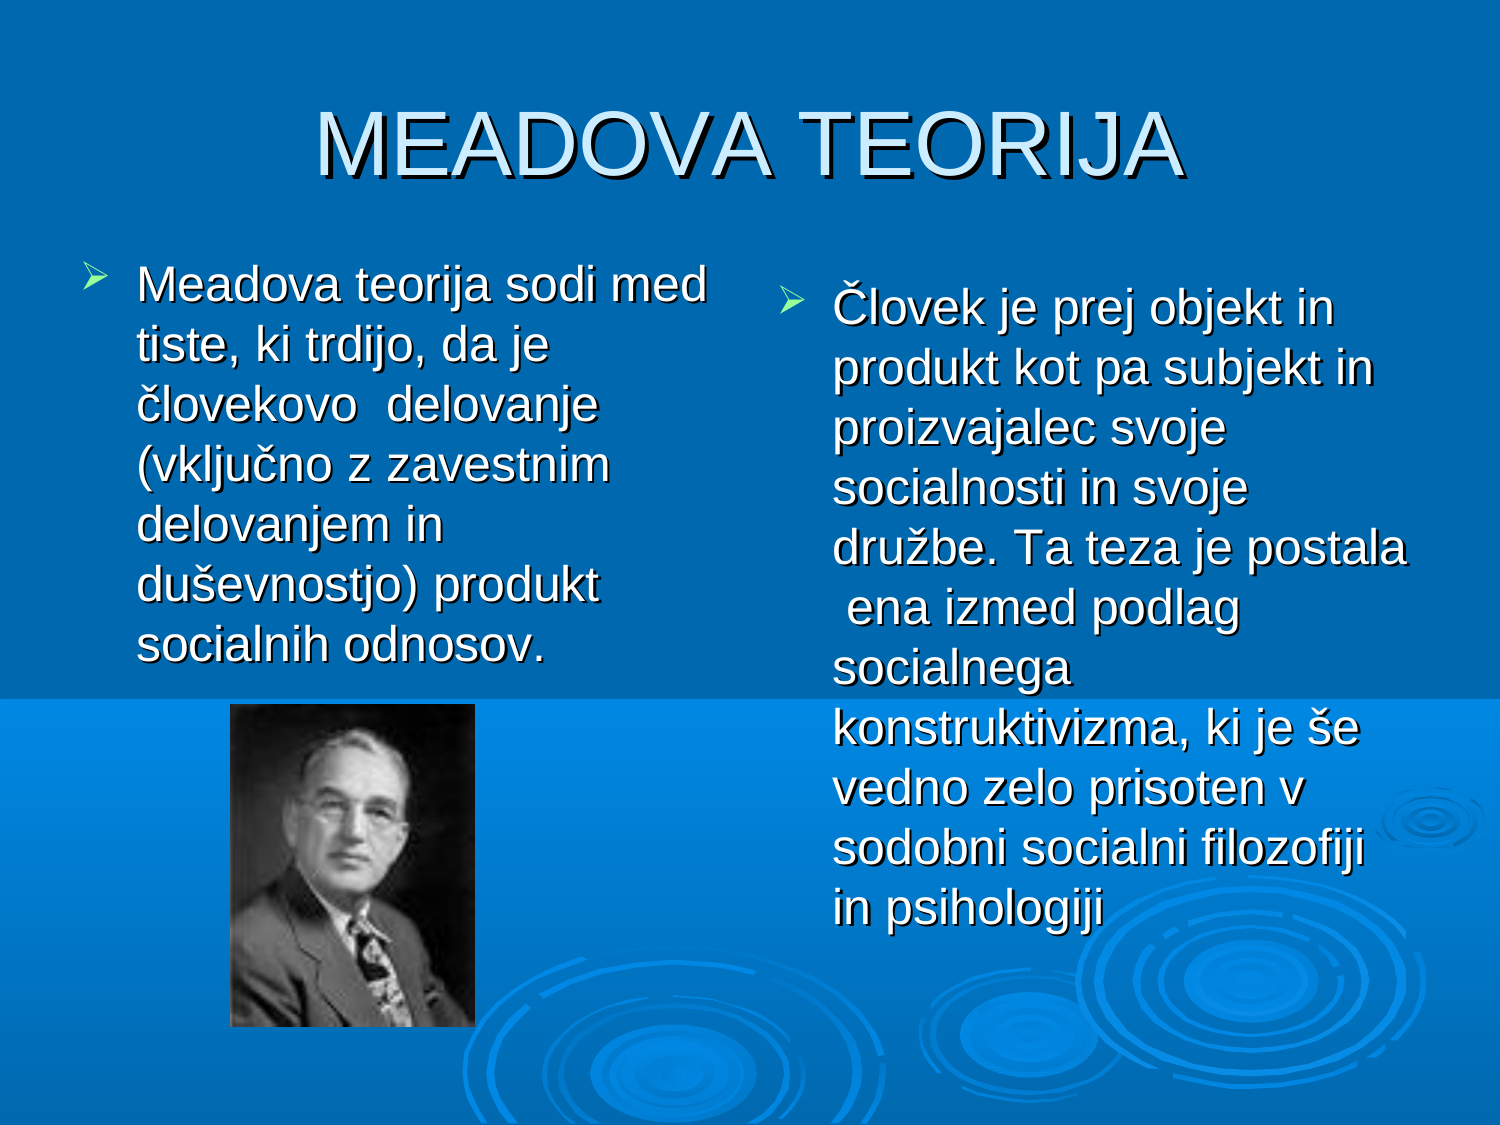

# MEADOVA TEORIJA
Meadova teorija sodi med tiste, ki trdijo, da je človekovo delovanje (vključno z zavestnim delovanjem in duševnostjo) produkt socialnih odnosov.
Človek je prej objekt in produkt kot pa subjekt in proizvajalec svoje socialnosti in svoje družbe. Ta teza je postala ena izmed podlag socialnega konstruktivizma, ki je še vedno zelo prisoten v sodobni socialni filozofiji in psihologiji